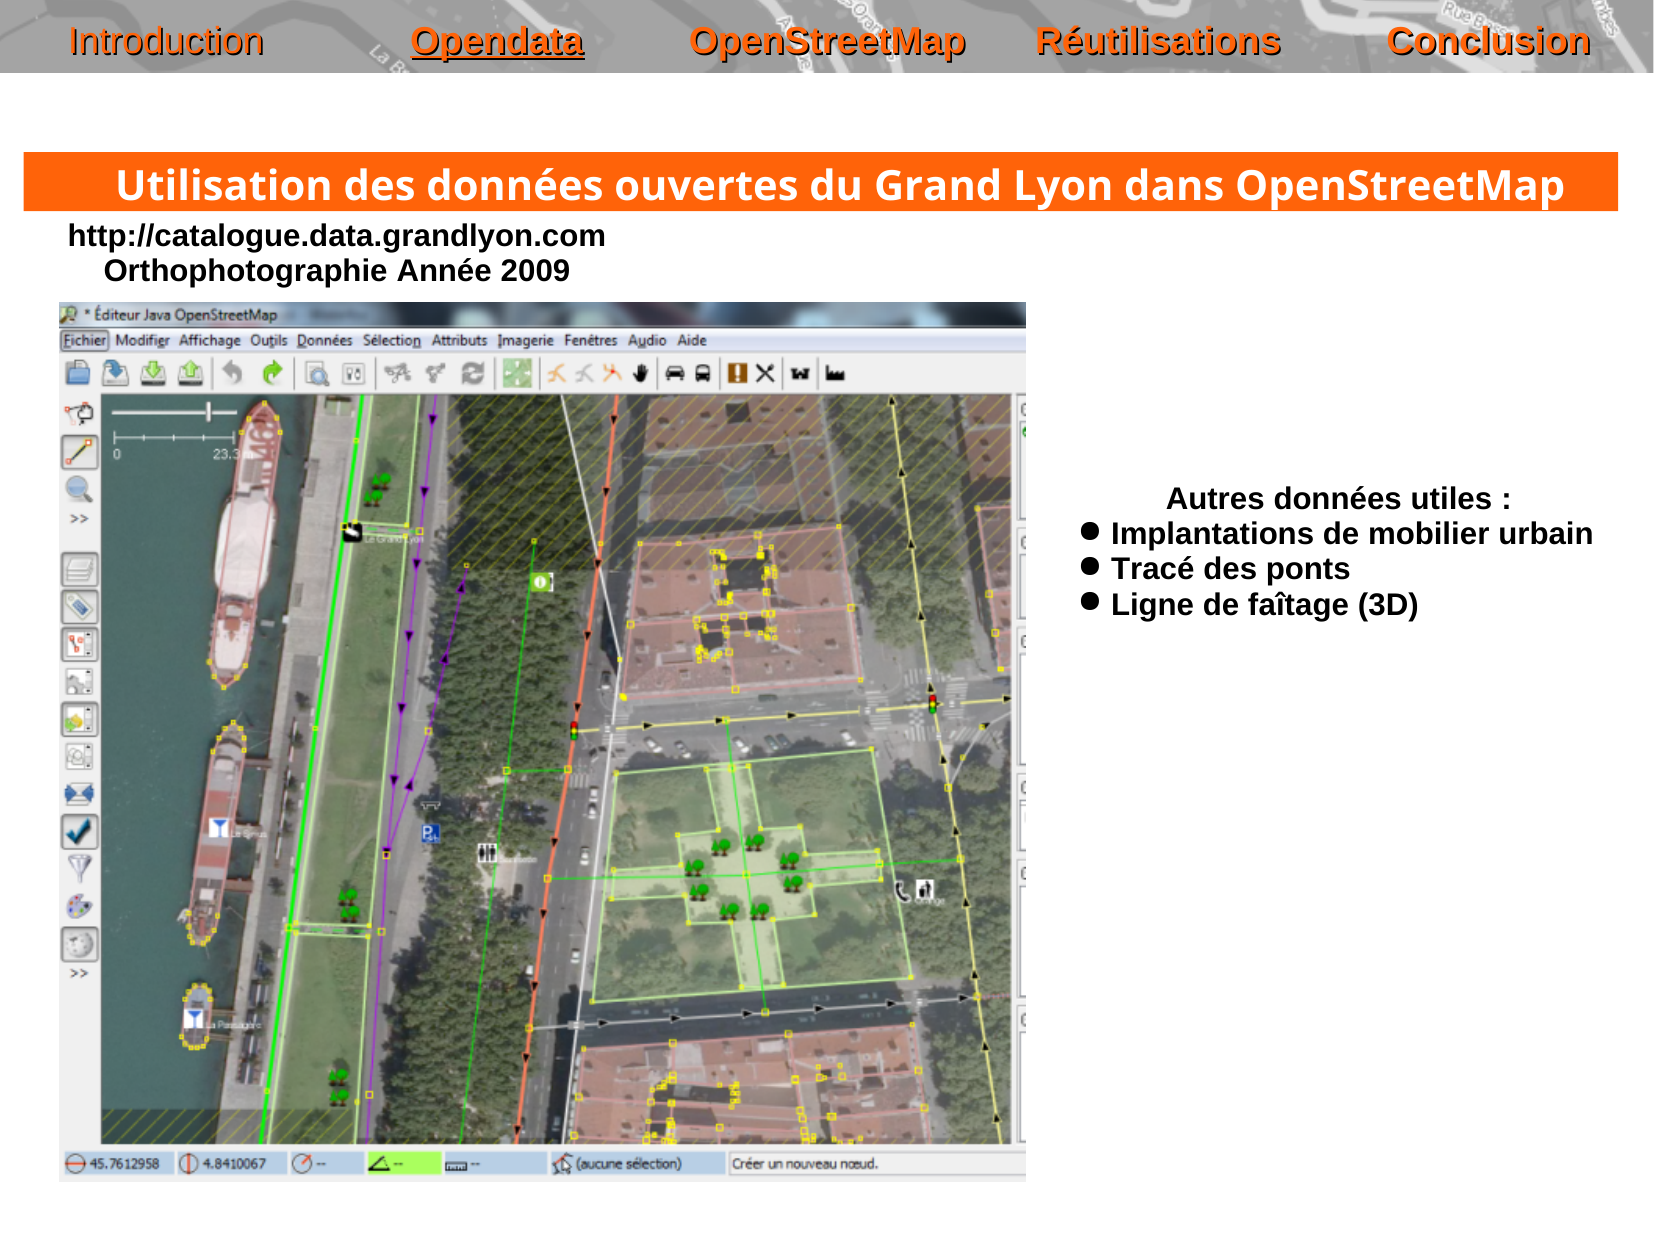

| Introduction | Opendata | OpenStreetMap | Réutilisations | Conclusion |
| --- | --- | --- | --- | --- |
Utilisation des données ouvertes du Grand Lyon dans OpenStreetMap
http://catalogue.data.grandlyon.com Orthophotographie Année 2009
Autres données utiles :
 Implantations de mobilier urbain
 Tracé des ponts
 Ligne de faîtage (3D)